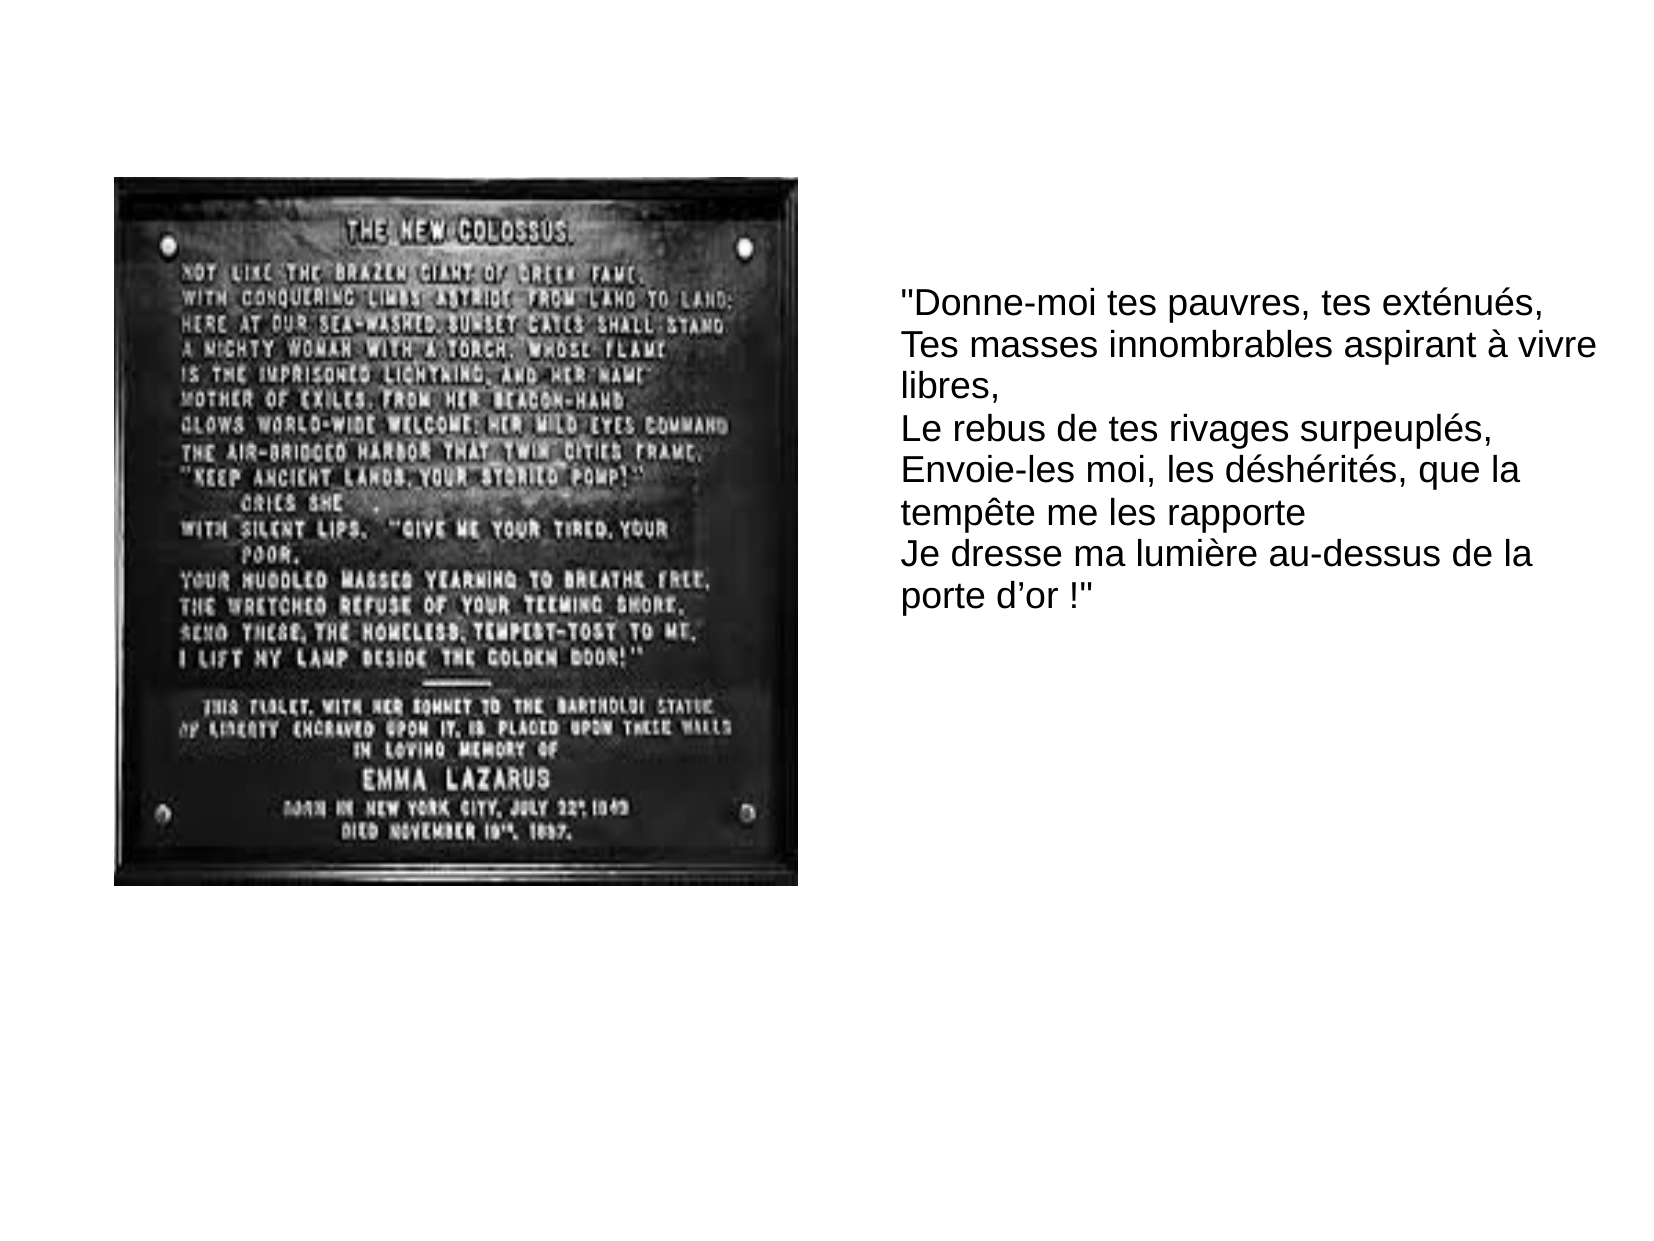

"Donne-moi tes pauvres, tes exténués,
Tes masses innombrables aspirant à vivre libres,
Le rebus de tes rivages surpeuplés,
Envoie-les moi, les déshérités, que la tempête me les rapporte
Je dresse ma lumière au-dessus de la porte d’or !"